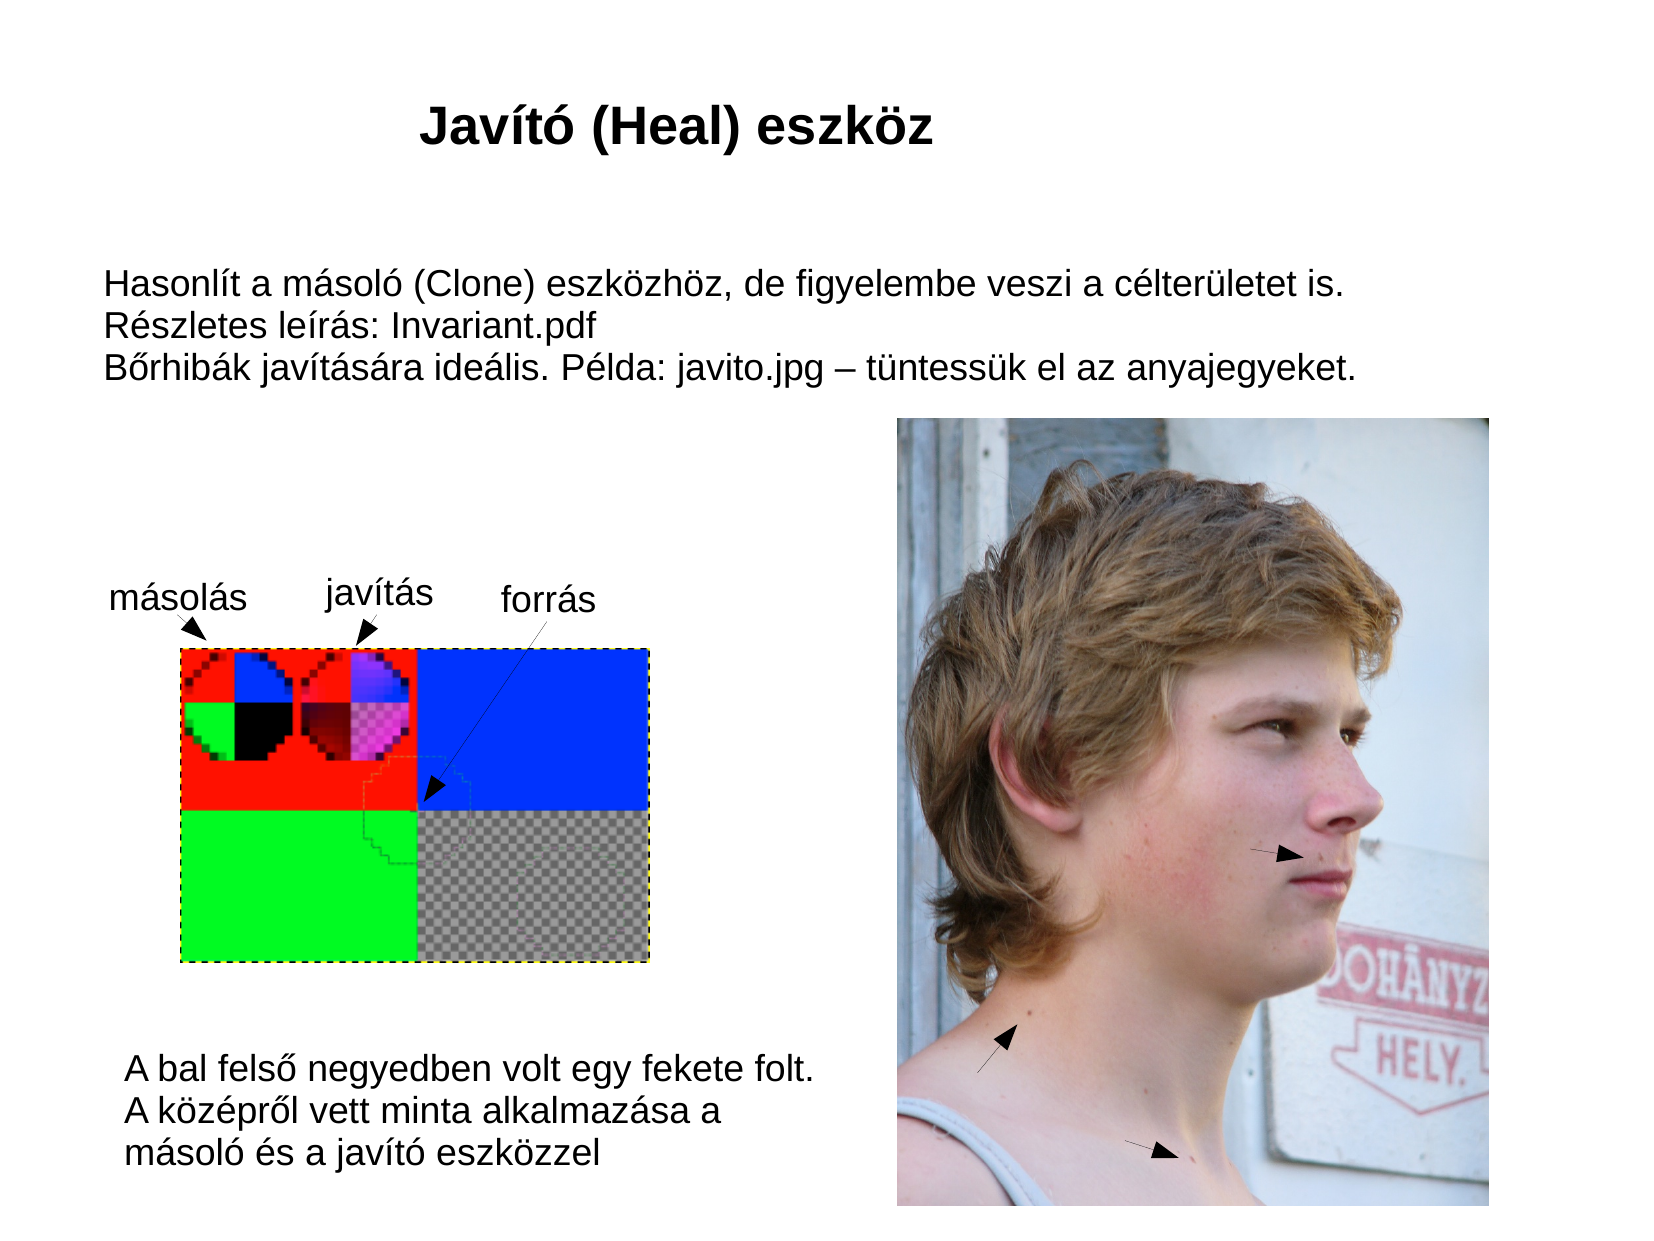

Javító (Heal) eszköz
Hasonlít a másoló (Clone) eszközhöz, de figyelembe veszi a célterületet is.
Részletes leírás: Invariant.pdf
Bőrhibák javítására ideális. Példa: javito.jpg – tüntessük el az anyajegyeket.
javítás
másolás
forrás
A bal felső negyedben volt egy fekete folt.
A középről vett minta alkalmazása a
másoló és a javító eszközzel